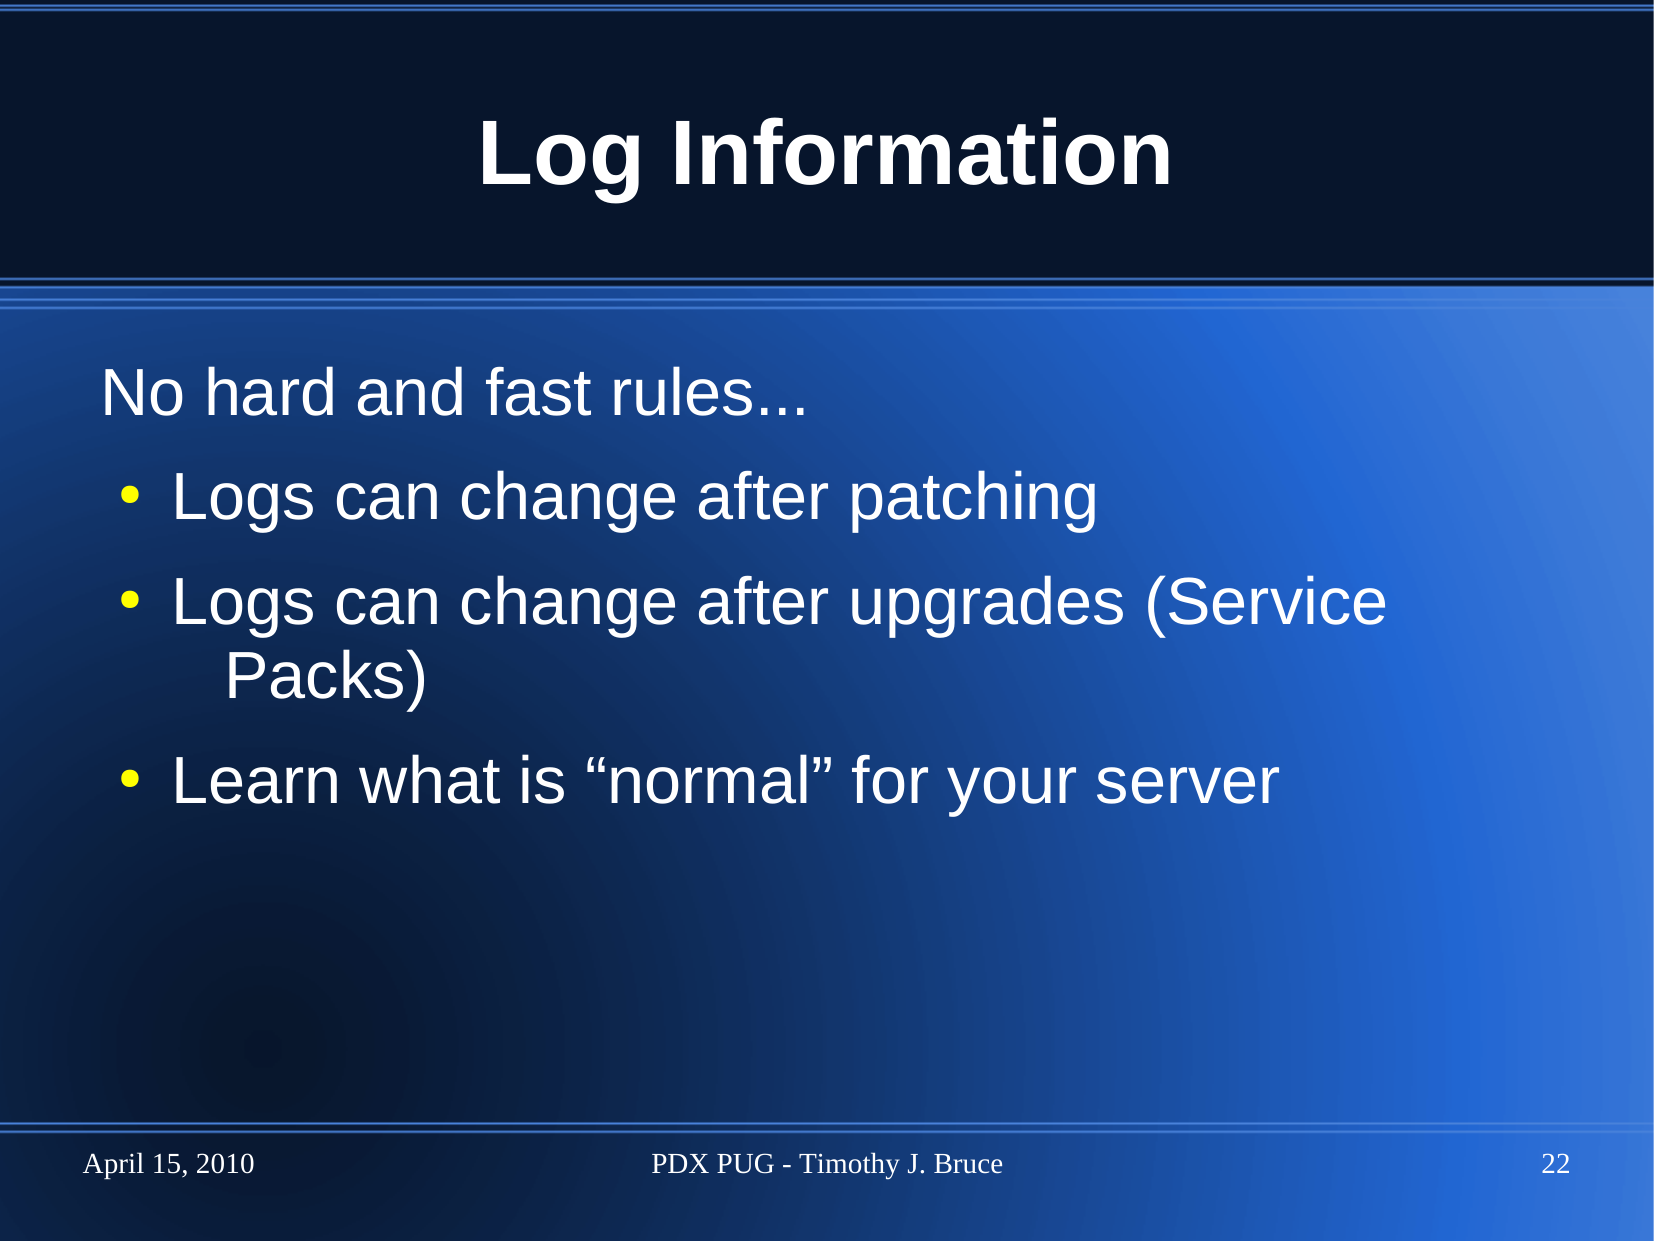

# Log Information
No hard and fast rules...
Logs can change after patching
Logs can change after upgrades (Service Packs)
Learn what is “normal” for your server
April 15, 2010
PDX PUG - Timothy J. Bruce
22